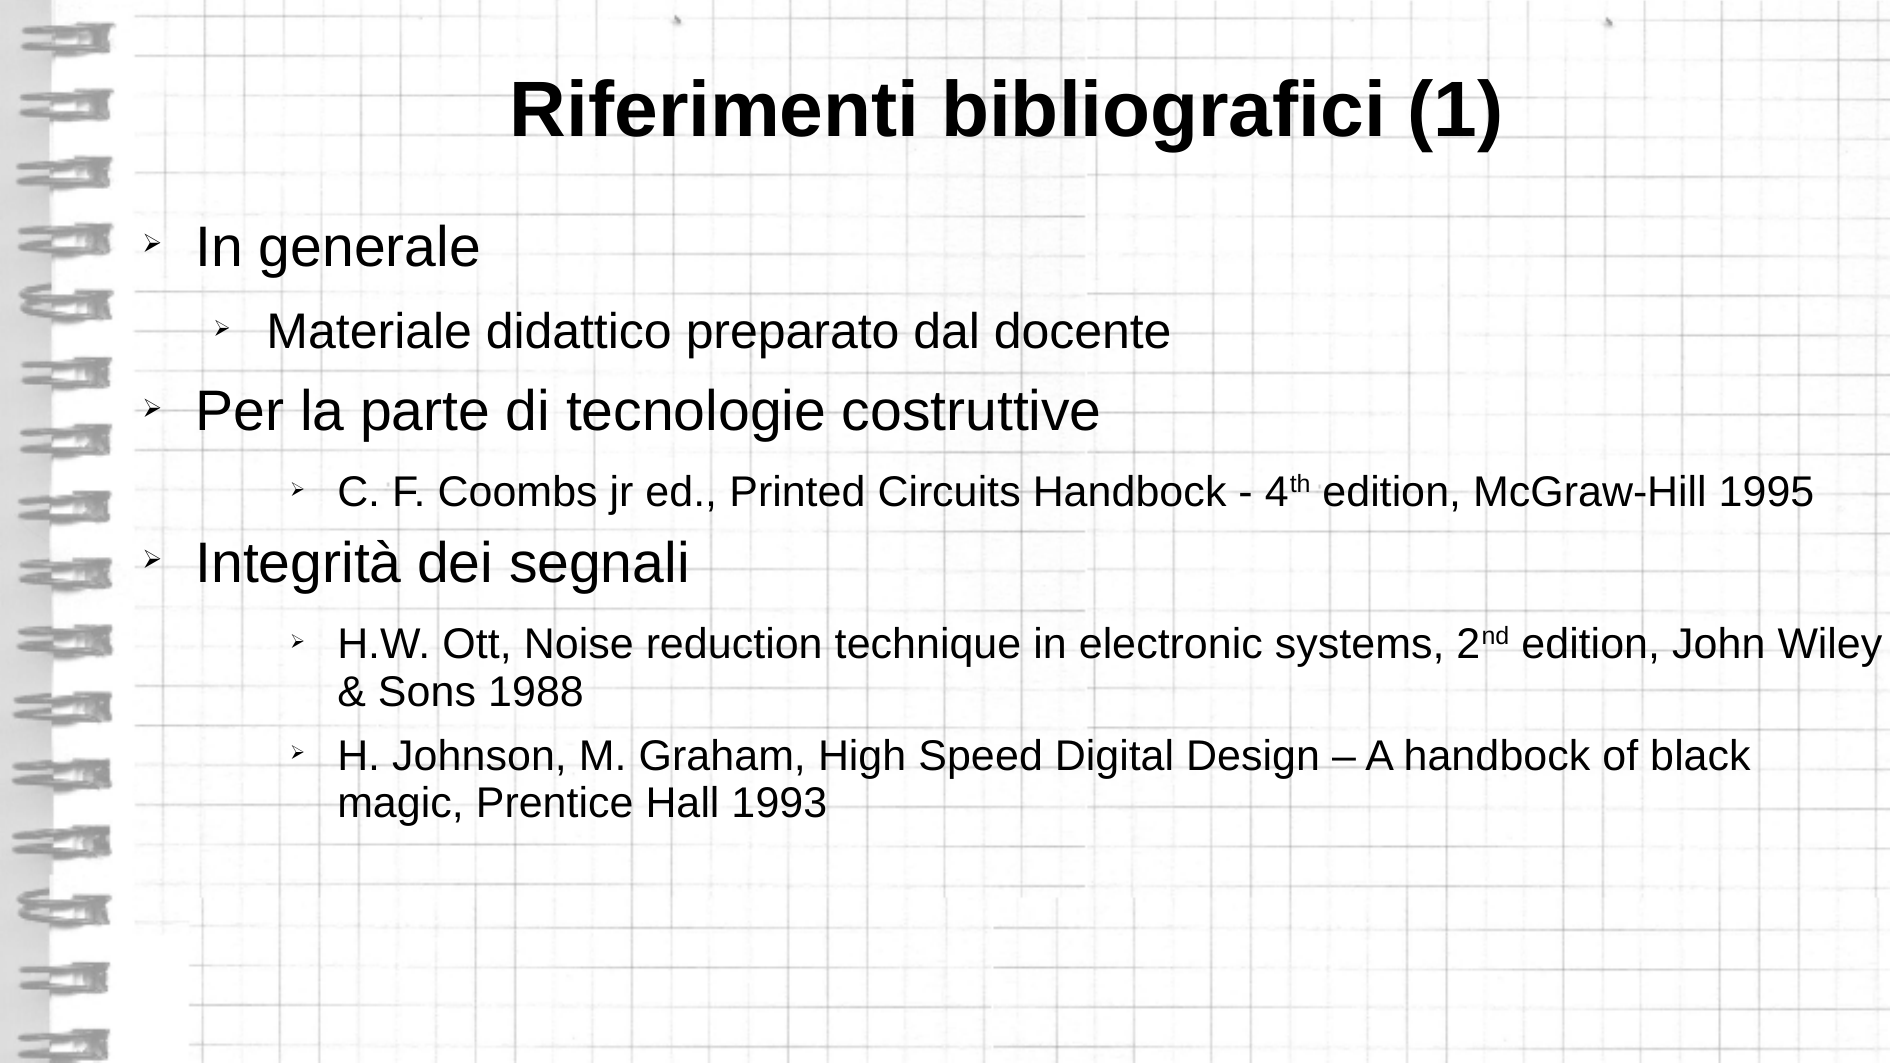

# Riferimenti bibliografici (1)
In generale
Materiale didattico preparato dal docente
Per la parte di tecnologie costruttive
C. F. Coombs jr ed., Printed Circuits Handbock - 4th edition, McGraw-Hill 1995
Integrità dei segnali
H.W. Ott, Noise reduction technique in electronic systems, 2nd edition, John Wiley & Sons 1988
H. Johnson, M. Graham, High Speed Digital Design – A handbock of black magic, Prentice Hall 1993